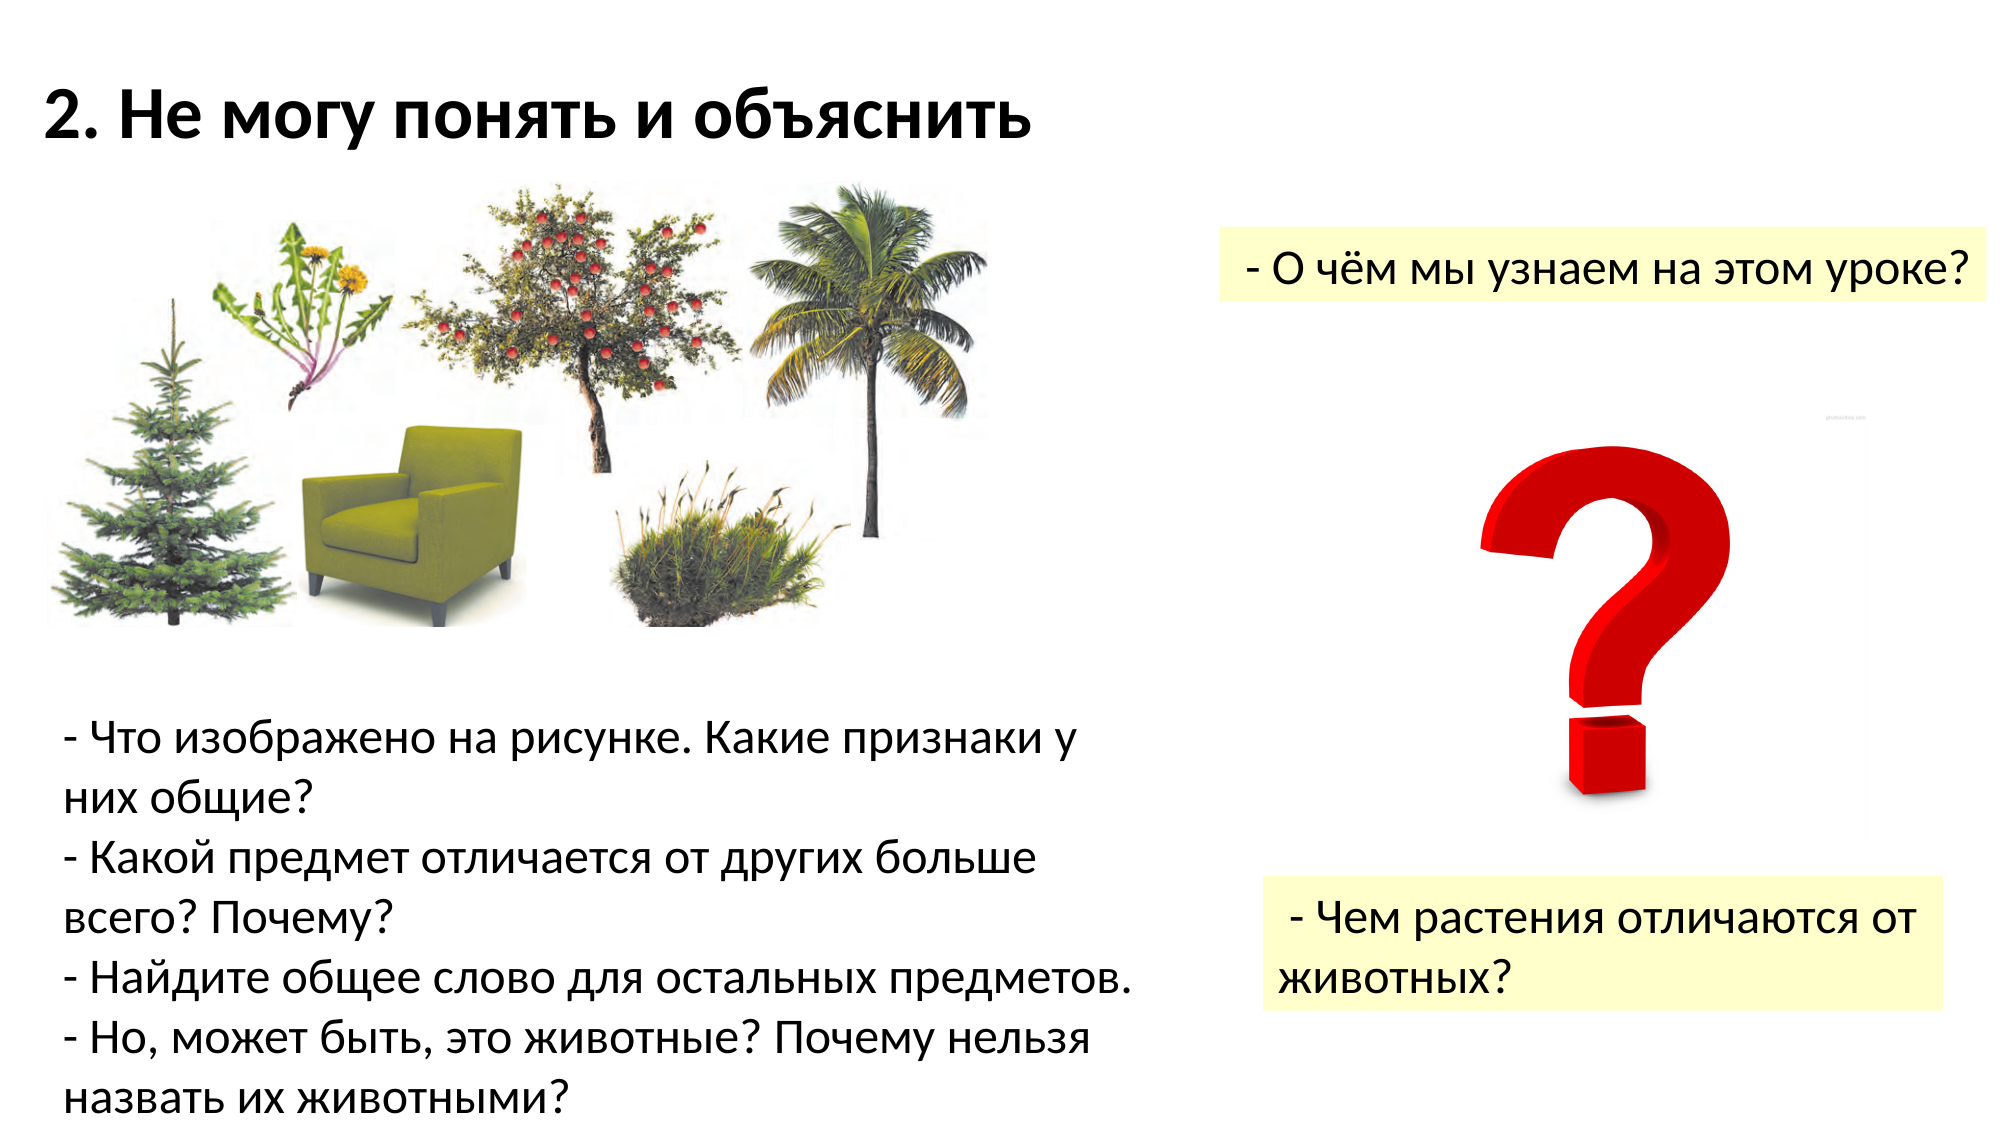

# 2. Не могу понять и объяснить
 - О чём мы узнаем на этом уроке?
- Что изображено на рисунке. Какие признаки у них общие?
- Какой предмет отличается от других больше всего? Почему?
- Найдите общее слово для остальных предметов. - Но, может быть, это животные? Почему нельзя назвать их животными?
 - Чем растения отличаются от
животных?